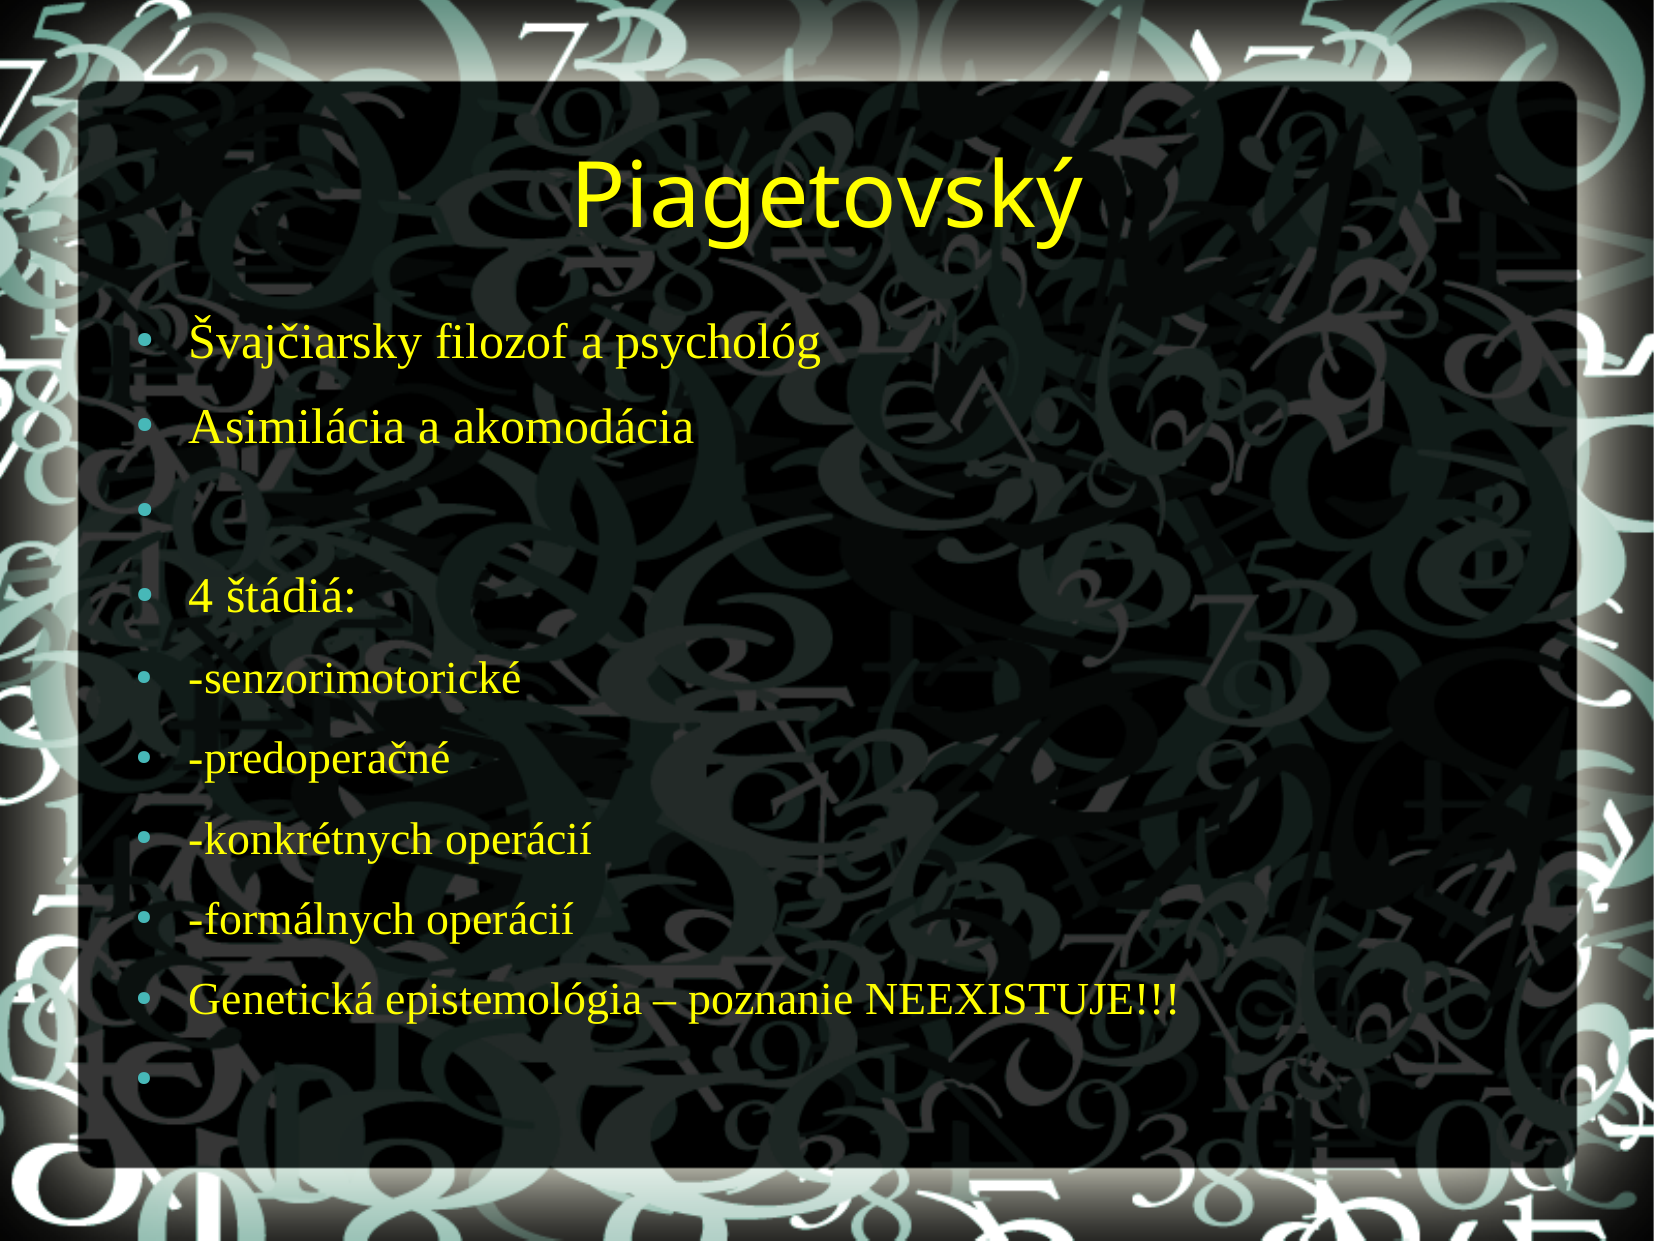

# Piagetovský
Švajčiarsky filozof a psychológ
Asimilácia a akomodácia
4 štádiá:
-senzorimotorické
-predoperačné
-konkrétnych operácií
-formálnych operácií
Genetická epistemológia – poznanie NEEXISTUJE!!!